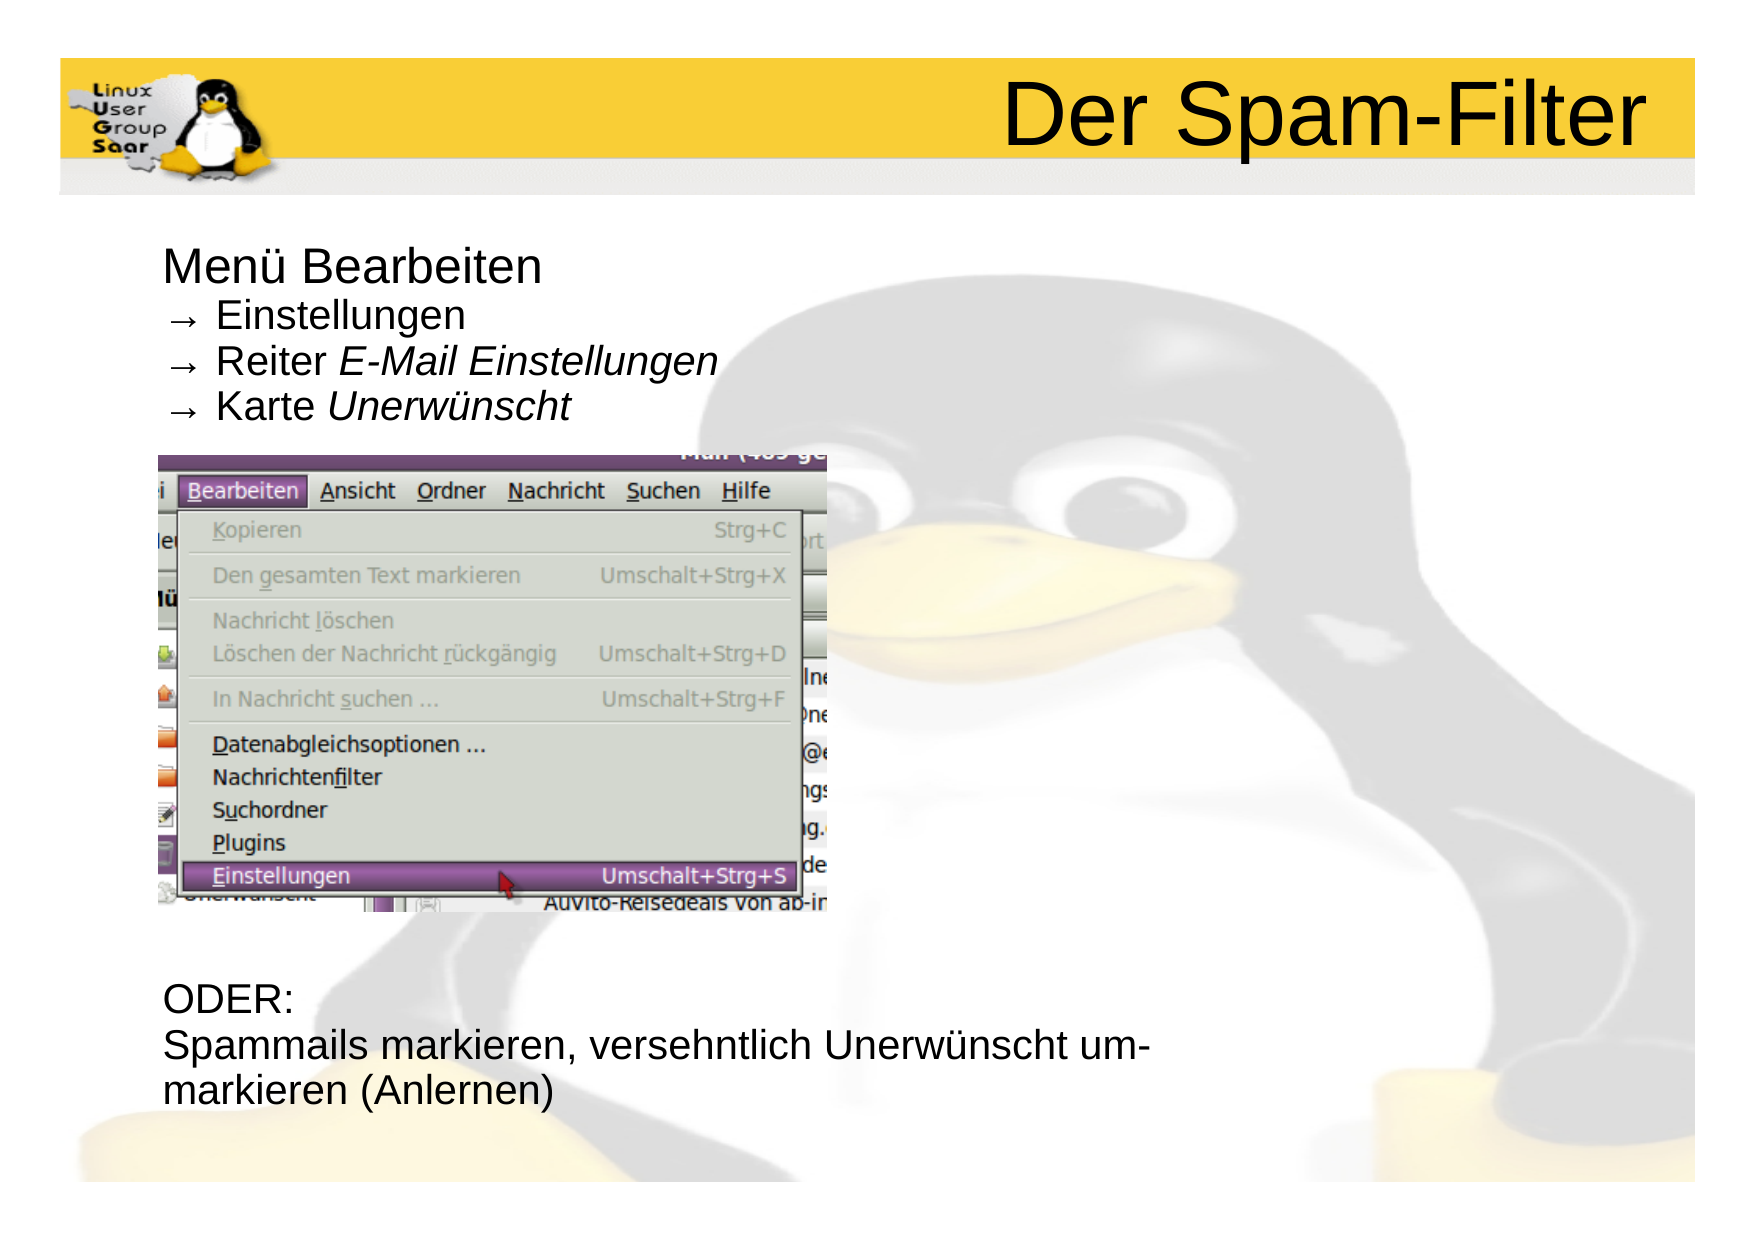

Der Spam-Filter
Menü Bearbeiten
→ Einstellungen
→ Reiter E-Mail Einstellungen
→ Karte Unerwünscht
ODER:
Spammails markieren, versehntlich Unerwünscht um-markieren (Anlernen)